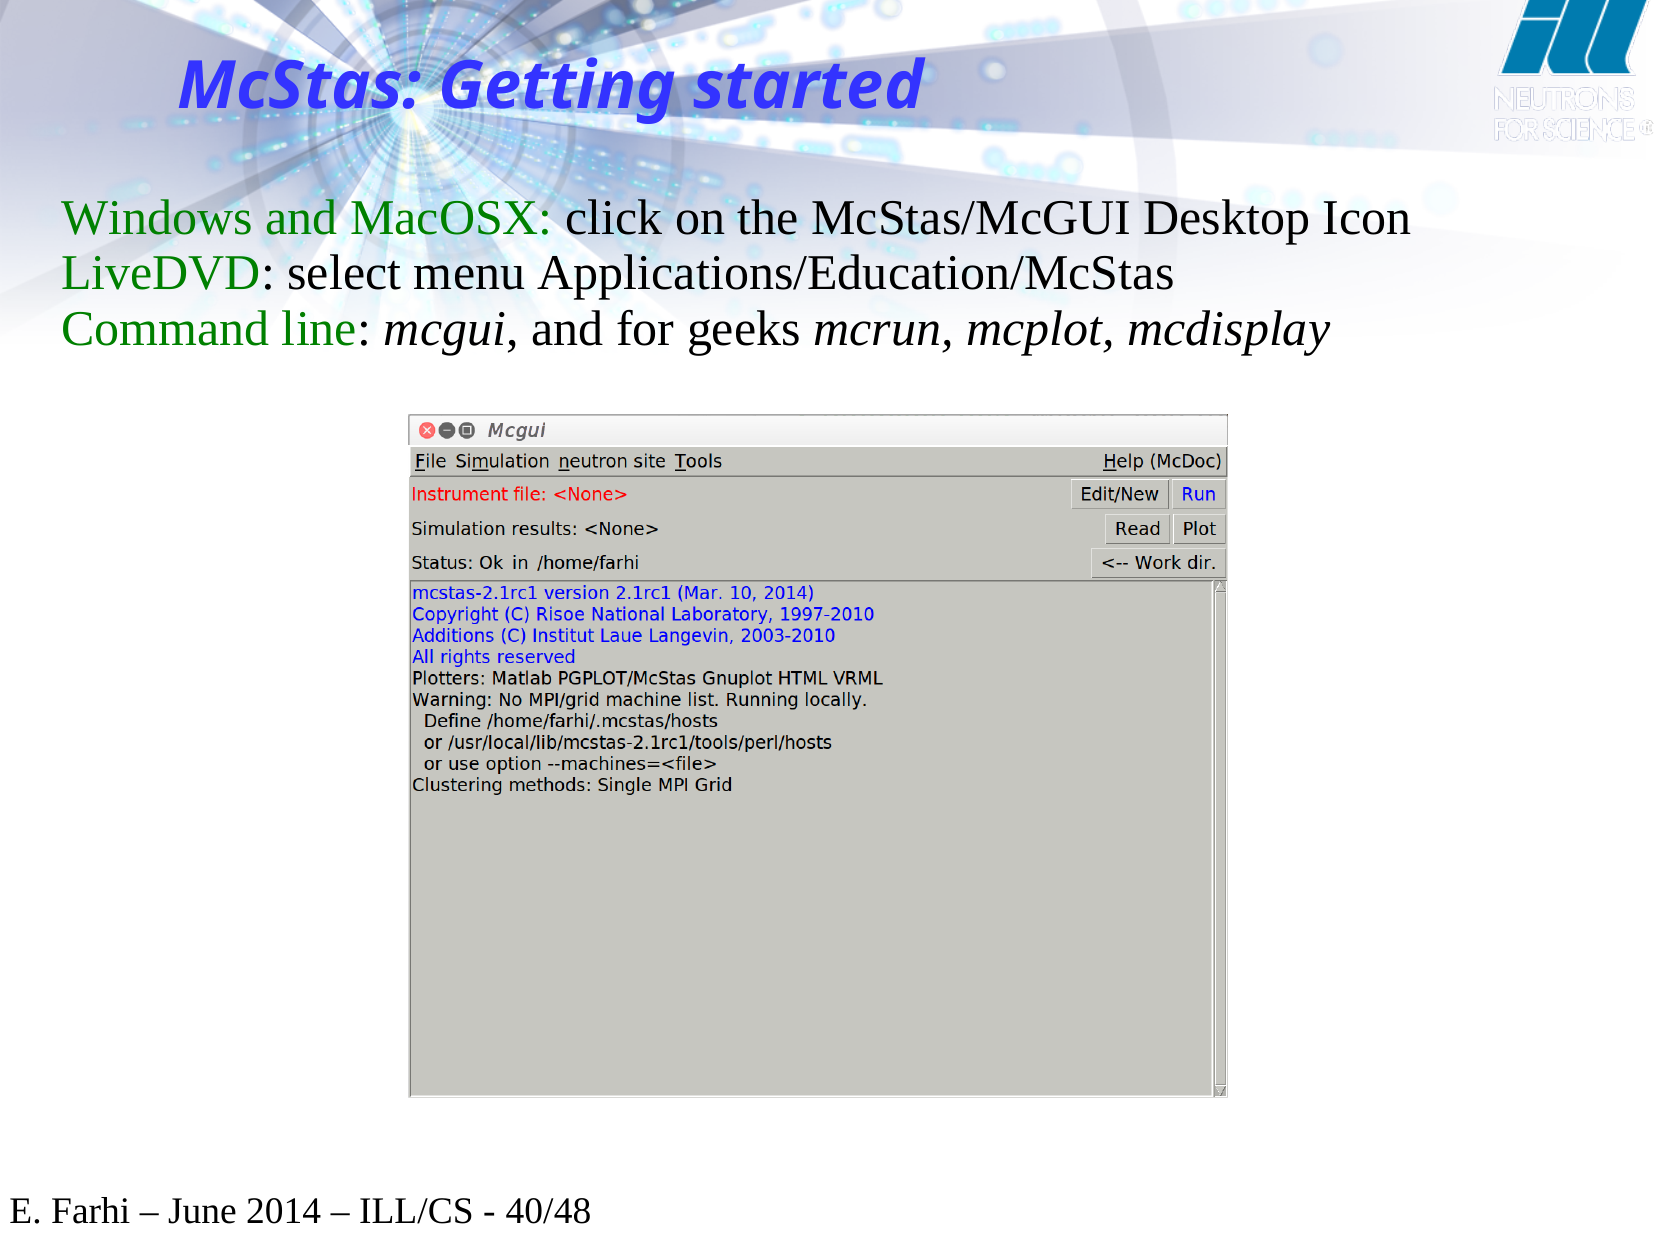

McStas: Getting started
Windows and MacOSX: click on the McStas/McGUI Desktop Icon
LiveDVD: select menu Applications/Education/McStas
Command line: mcgui, and for geeks mcrun, mcplot, mcdisplay